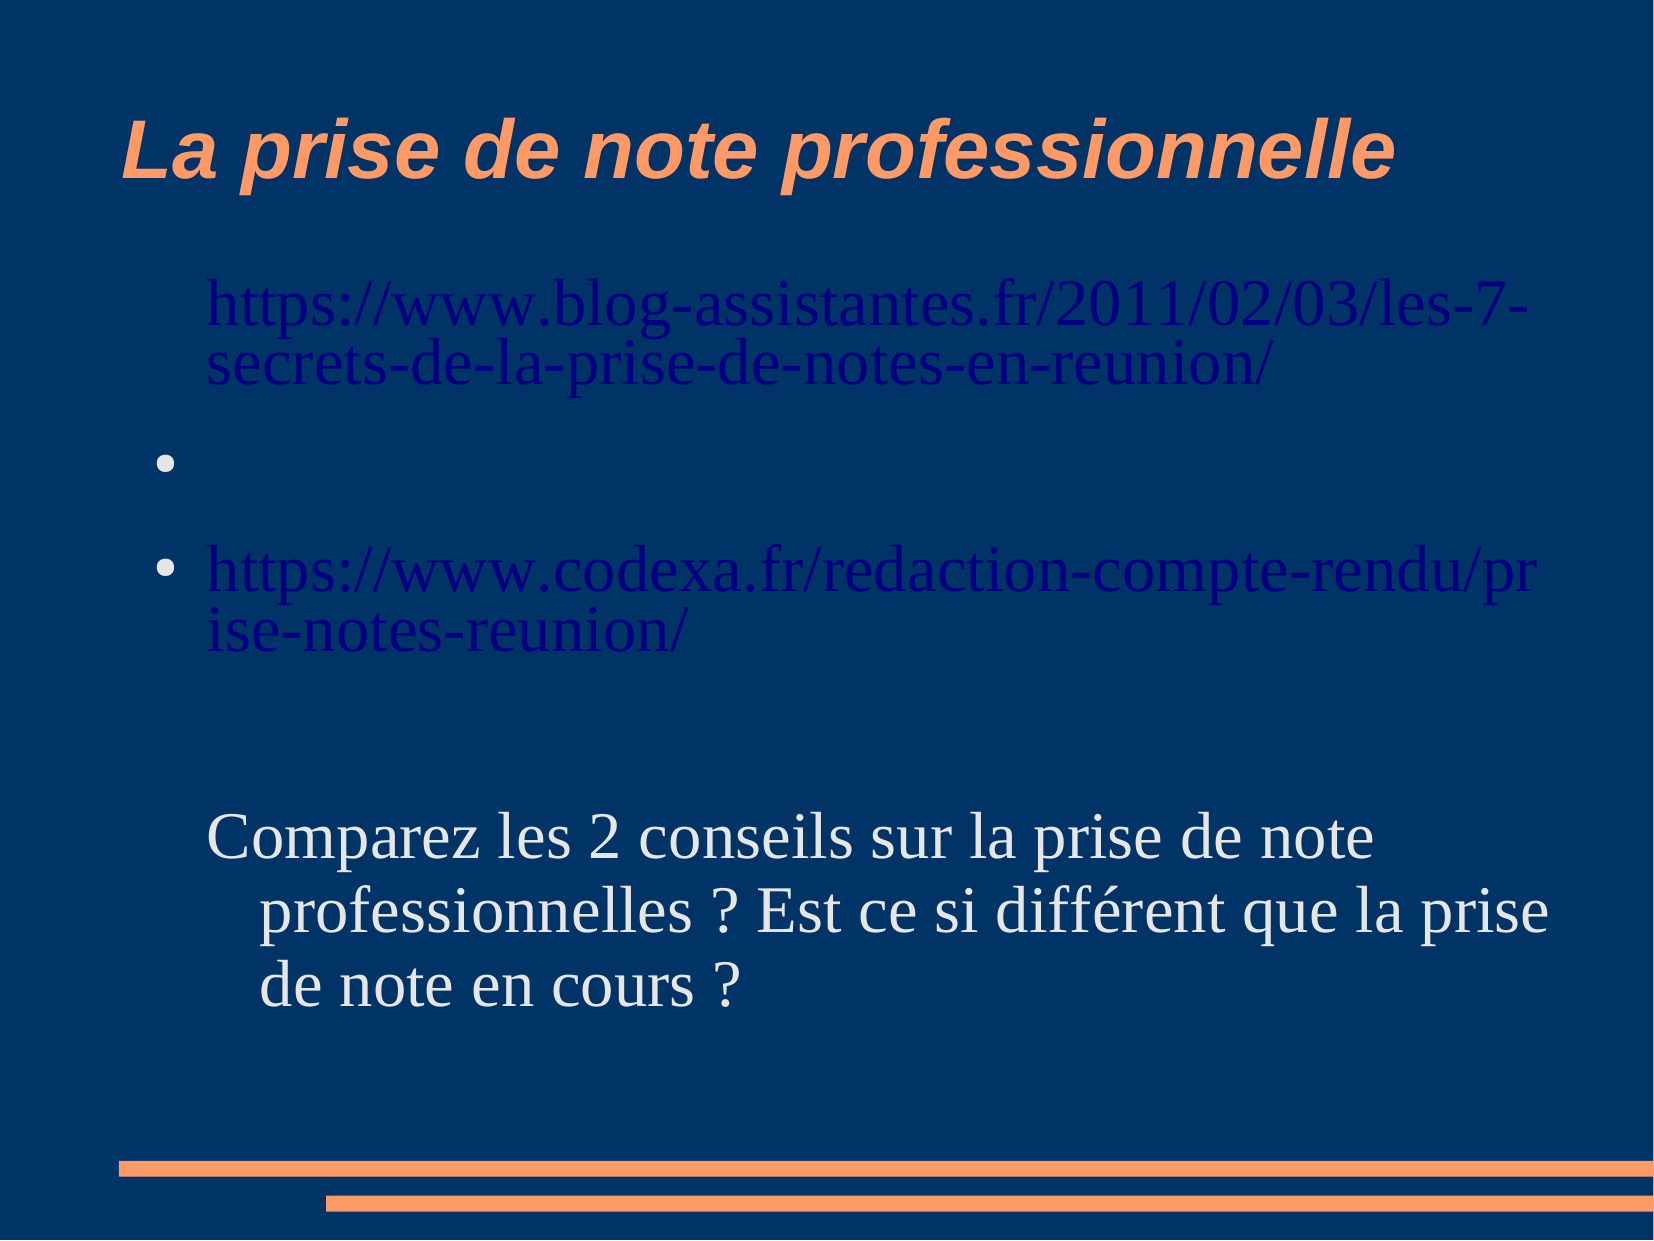

# La prise de note professionnelle
https://www.blog-assistantes.fr/2011/02/03/les-7-secrets-de-la-prise-de-notes-en-reunion/
https://www.codexa.fr/redaction-compte-rendu/prise-notes-reunion/
Comparez les 2 conseils sur la prise de note professionnelles ? Est ce si différent que la prise de note en cours ?